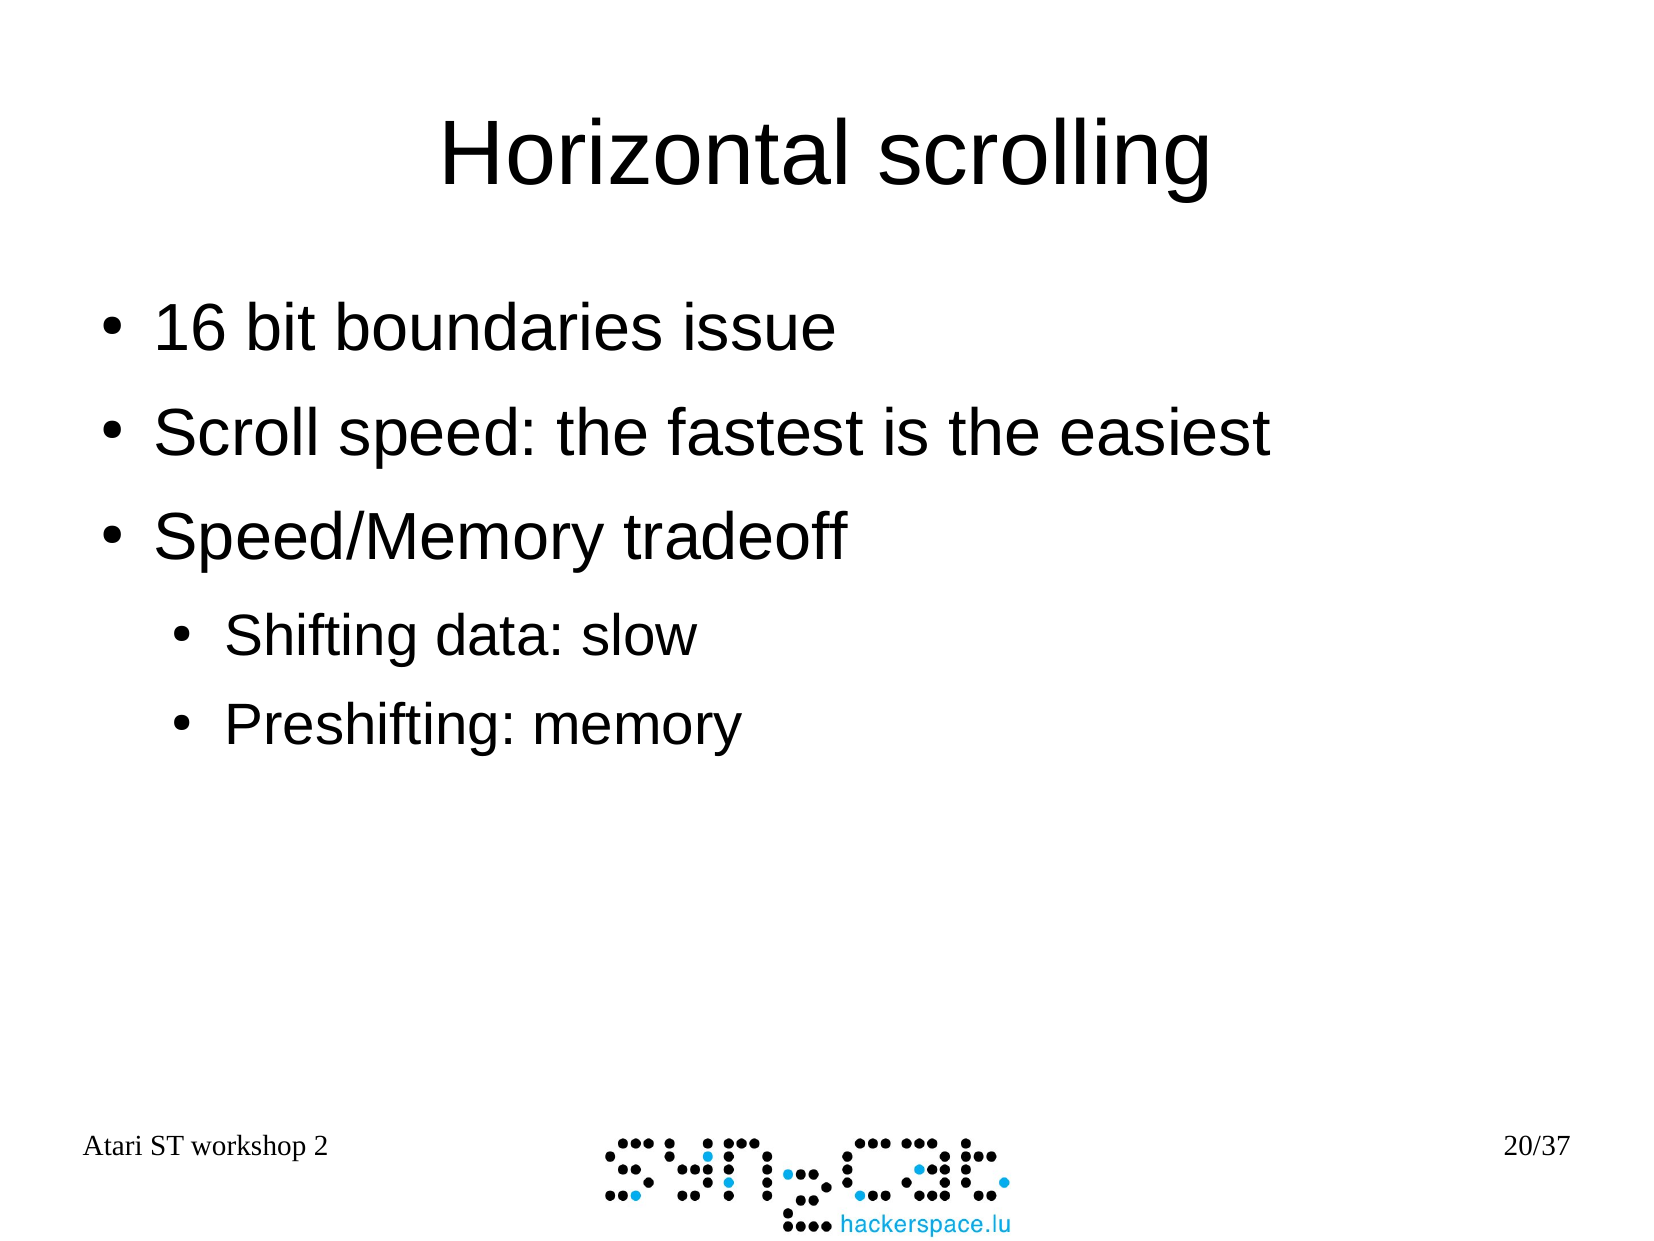

# Horizontal scrolling
16 bit boundaries issue
Scroll speed: the fastest is the easiest
Speed/Memory tradeoff
Shifting data: slow
Preshifting: memory
20